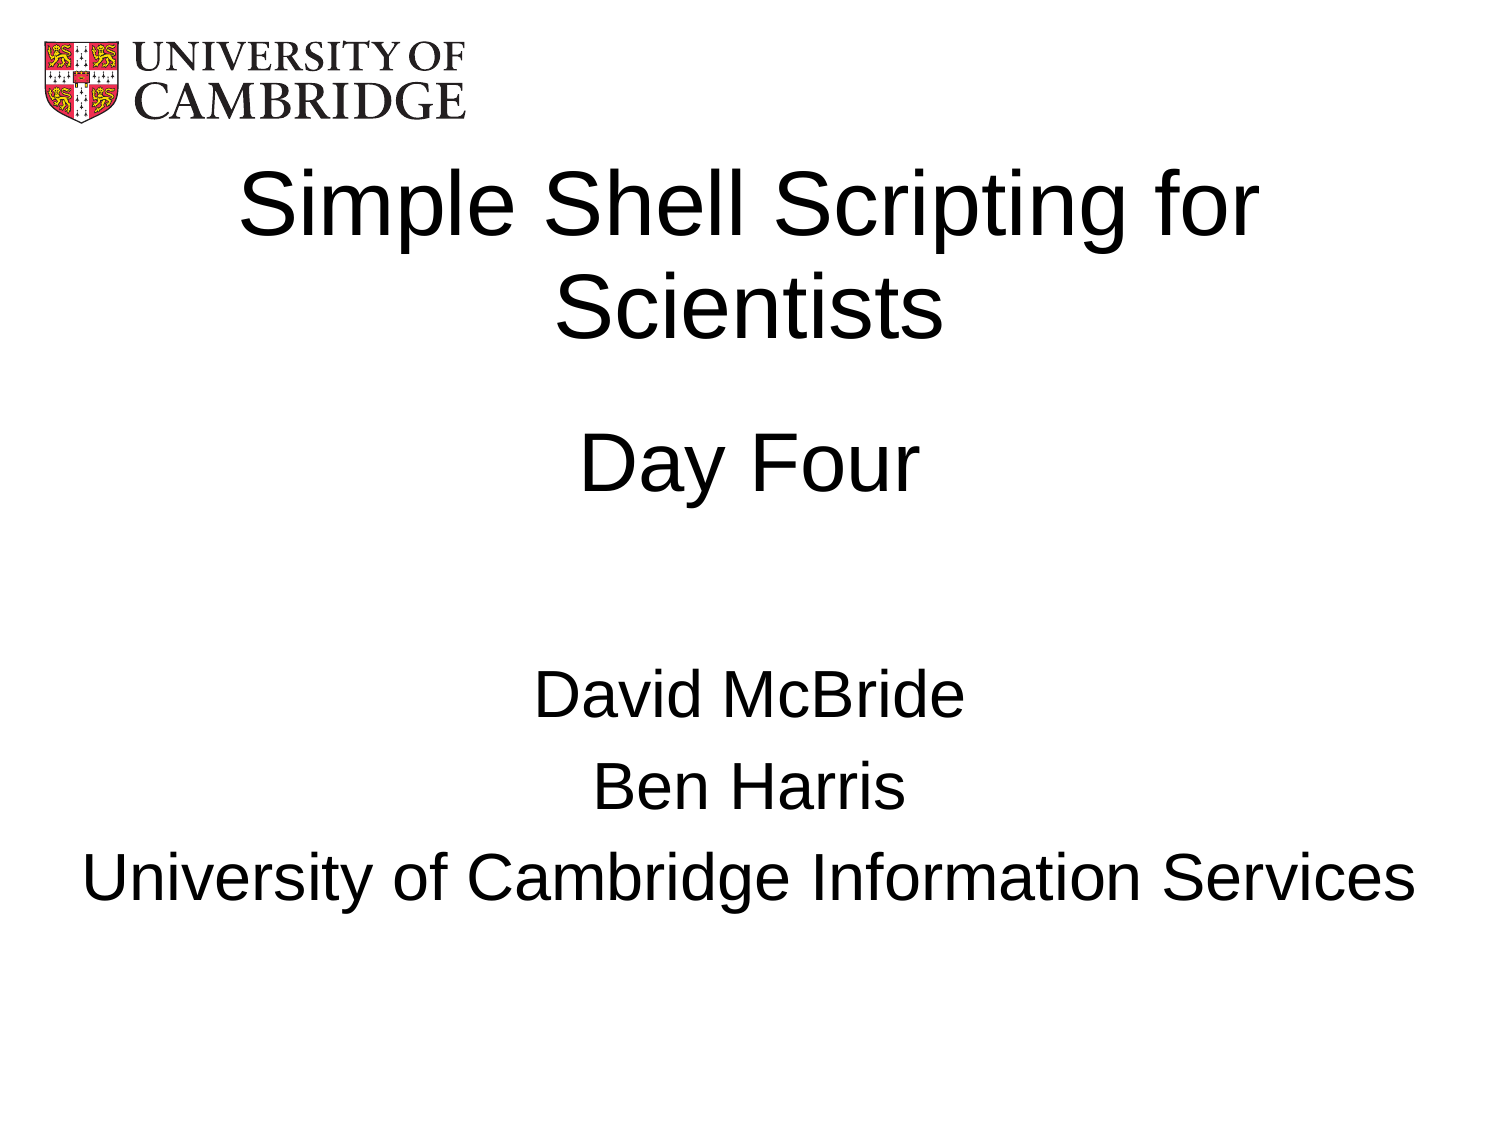

# Simple Shell Scripting for Scientists
Day Four
David McBride
Ben Harris
University of Cambridge Information Services